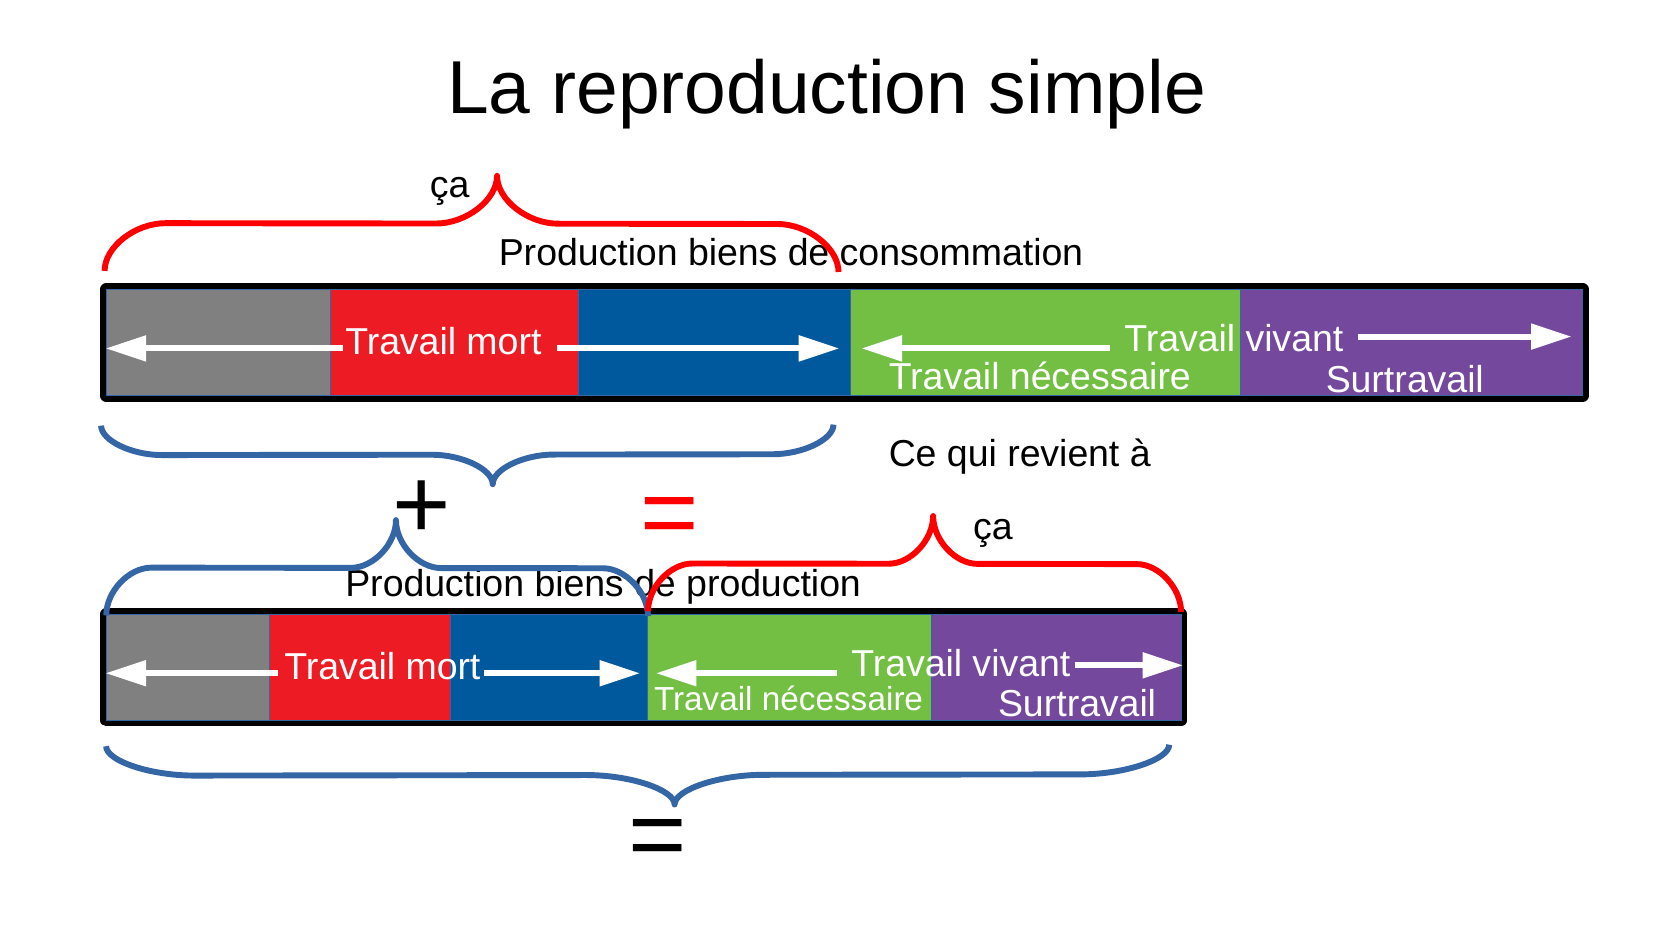

# La reproduction simple
ça
Production biens de consommation
Travail vivant
Travail mort
Travail nécessaire
Surtravail
Ce qui revient à
+
=
ça
Production biens de production
Travail vivant
Travail mort
Travail nécessaire
Surtravail
=